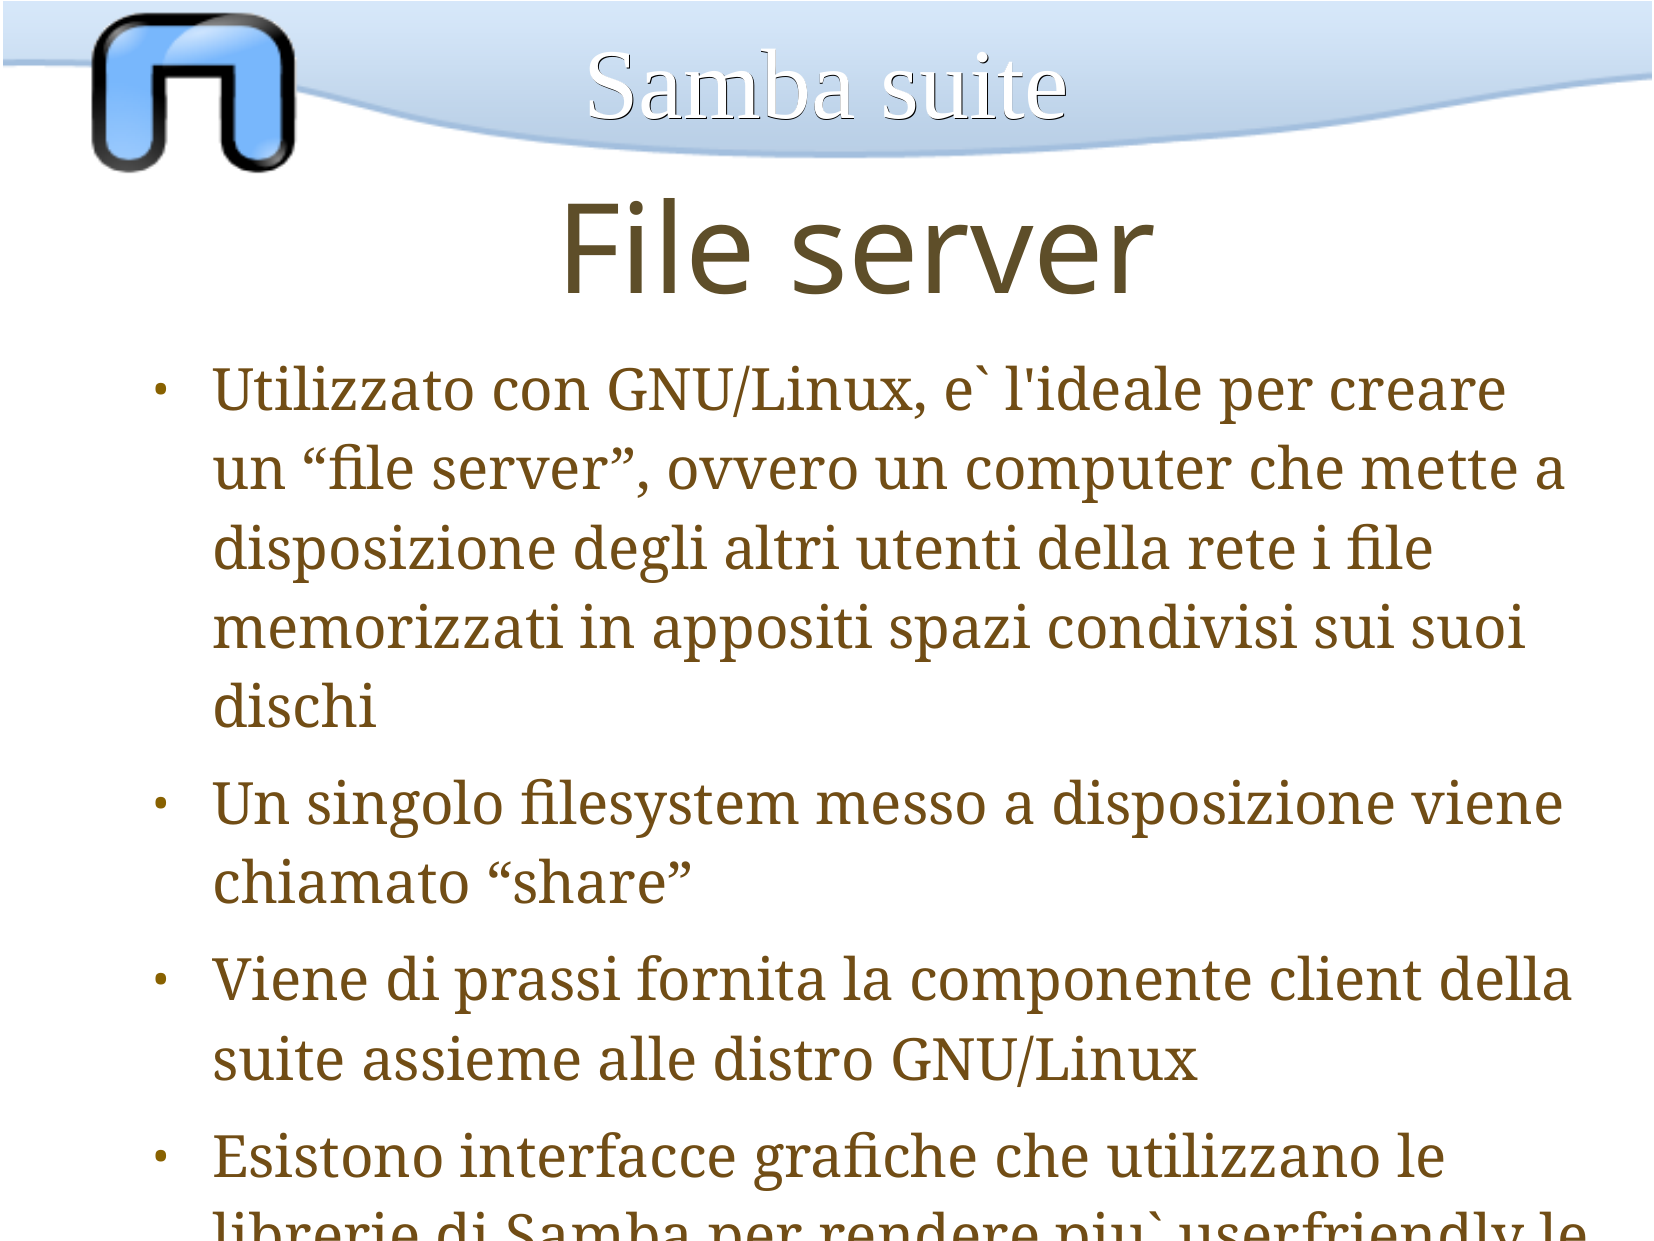

Samba suite
File server
# Utilizzato con GNU/Linux, e` l'ideale per creare un “file server”, ovvero un computer che mette a disposizione degli altri utenti della rete i file memorizzati in appositi spazi condivisi sui suoi dischi
Un singolo filesystem messo a disposizione viene chiamato “share”
Viene di prassi fornita la componente client della suite assieme alle distro GNU/Linux
Esistono interfacce grafiche che utilizzano le librerie di Samba per rendere piu` user­friendly le operazioni